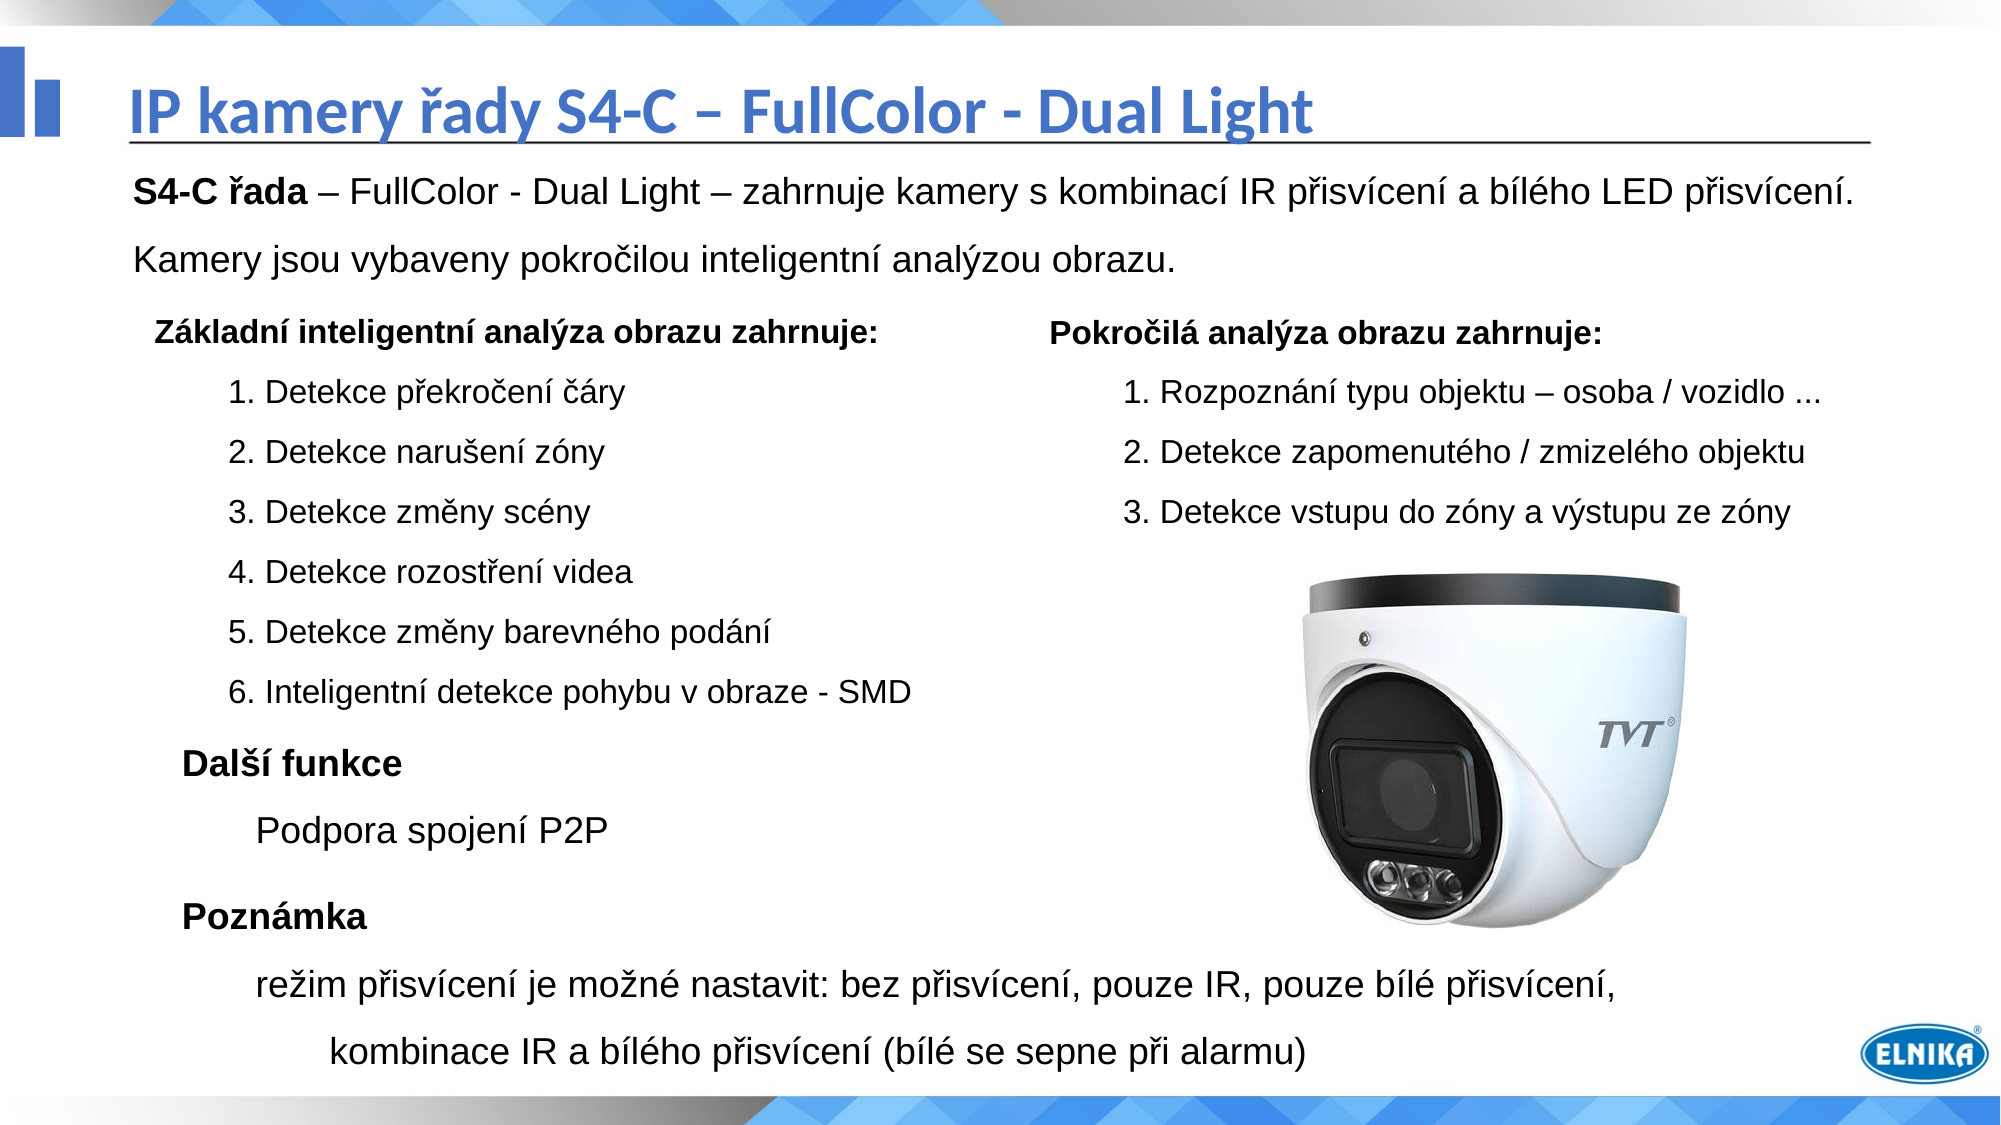

IP kamery řady S4-C – FullColor - Dual Light
S4-C řada – FullColor - Dual Light – zahrnuje kamery s kombinací IR přisvícení a bílého LED přisvícení. Kamery jsou vybaveny pokročilou inteligentní analýzou obrazu.
Základní inteligentní analýza obrazu zahrnuje:
	1. Detekce překročení čáry
	2. Detekce narušení zóny
	3. Detekce změny scény
	4. Detekce rozostření videa
	5. Detekce změny barevného podání
	6. Inteligentní detekce pohybu v obraze - SMD
Pokročilá analýza obrazu zahrnuje:
	1. Rozpoznání typu objektu – osoba / vozidlo ...
	2. Detekce zapomenutého / zmizelého objektu
	3. Detekce vstupu do zóny a výstupu ze zóny
Další funkce
	Podpora spojení P2P
Poznámka
	režim přisvícení je možné nastavit: bez přisvícení, pouze IR, pouze bílé přisvícení, 				 	kombinace IR a bílého přisvícení (bílé se sepne při alarmu)